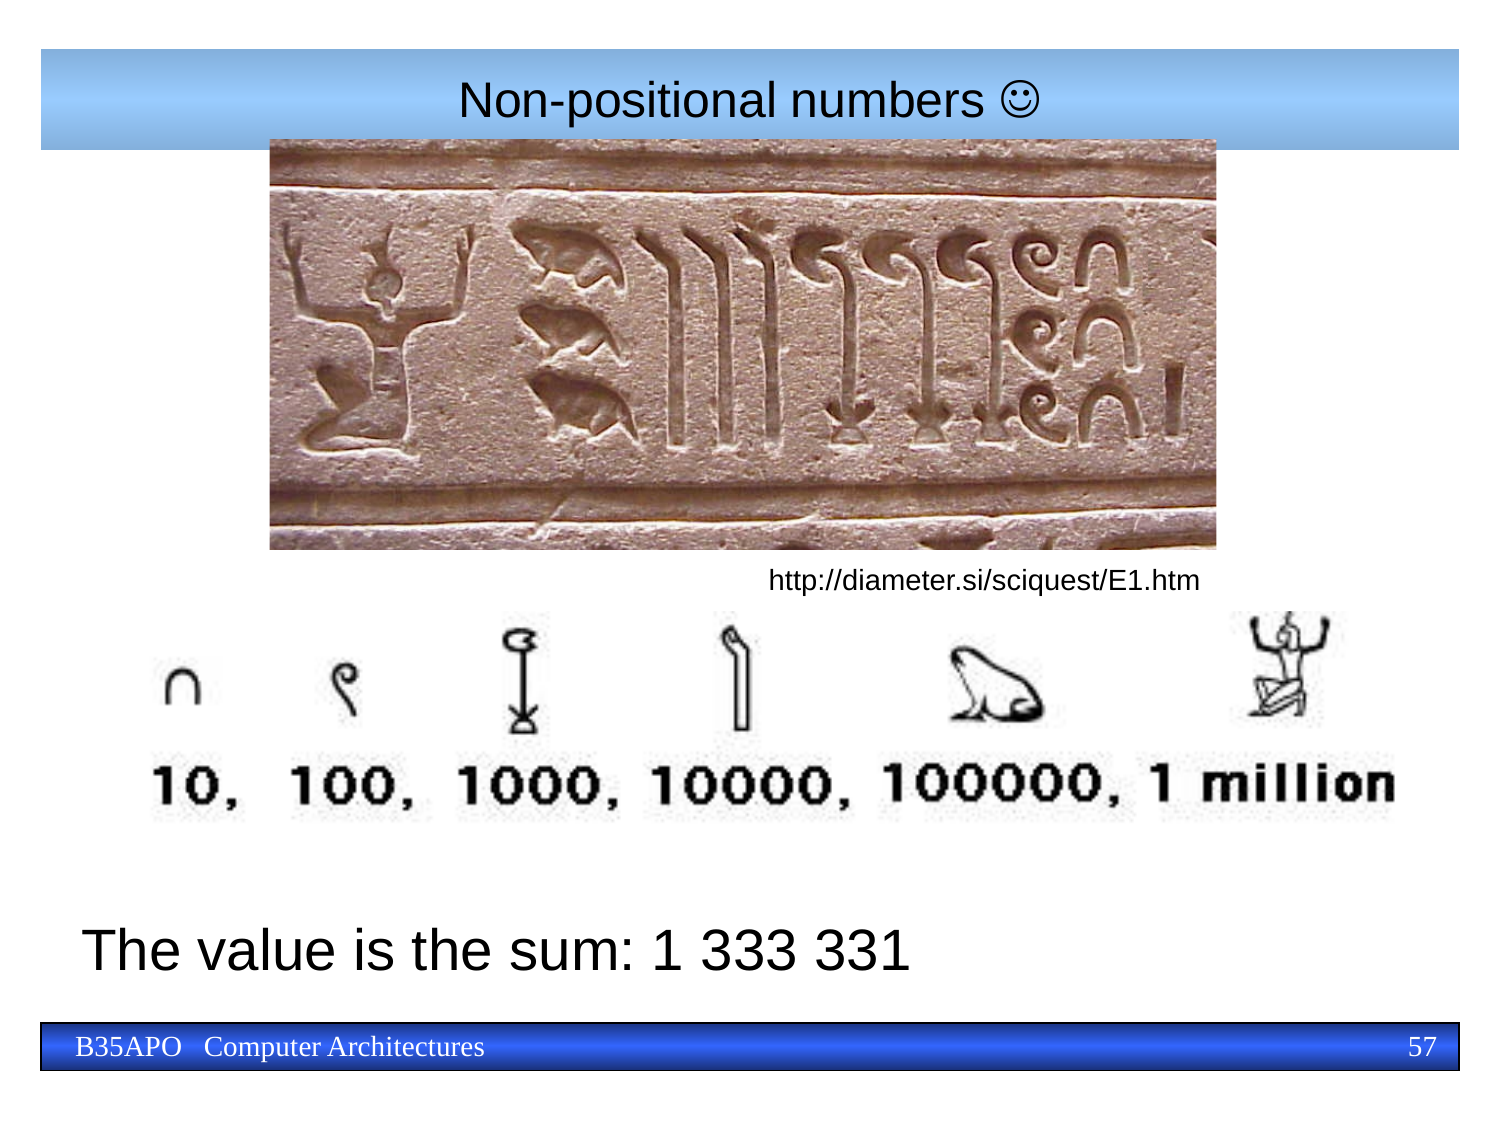

# Non-positional numbers 
http://diameter.si/sciquest/E1.htm
The value is the sum: 1 333 331
B35APO Computer Architectures
57